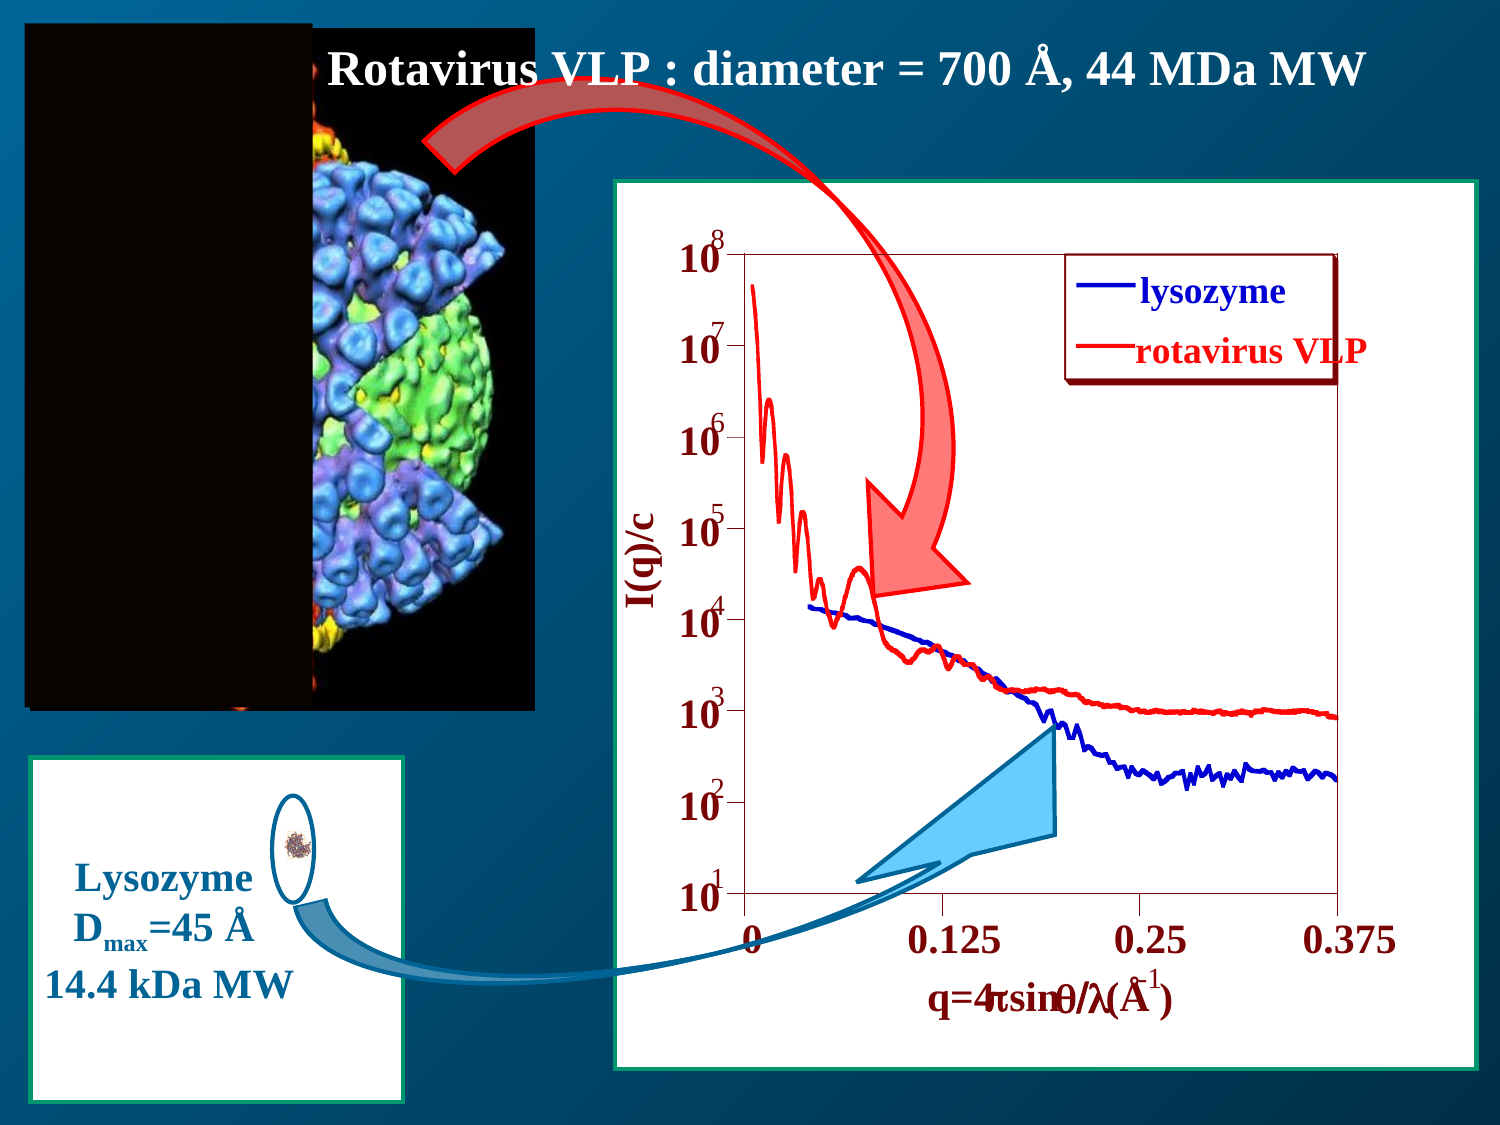

Rotavirus VLP : diameter = 700 Å, 44 MDa MW
8
10
lysozyme
7
10
rotavirus VLP
6
10
5
10
I(q)/c
4
10
3
10
2
10
1
10
0
0.125
0.25
0.375
-1

q=4
sin
 (Å
)

Lysozyme
Dmax=45 Å
14.4 kDa MW